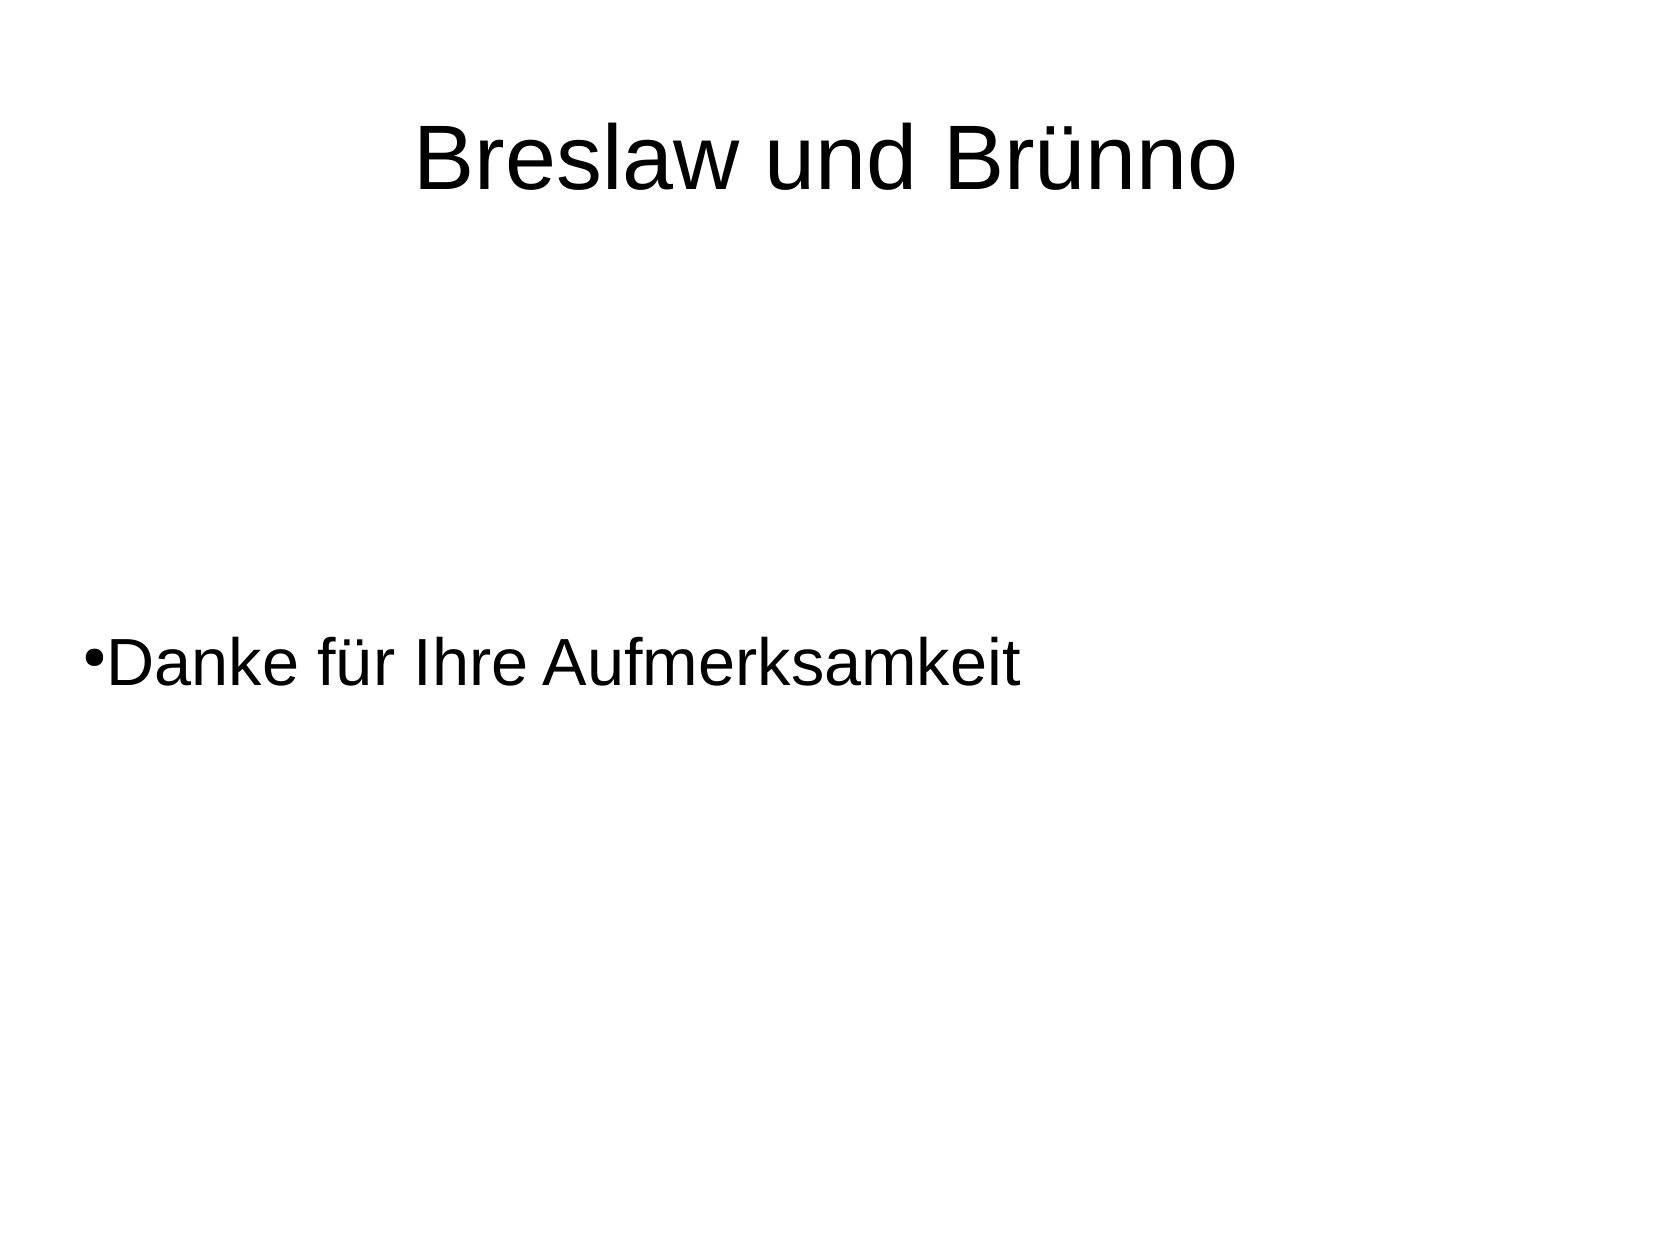

# Breslaw und Brünno
Danke für Ihre Aufmerksamkeit